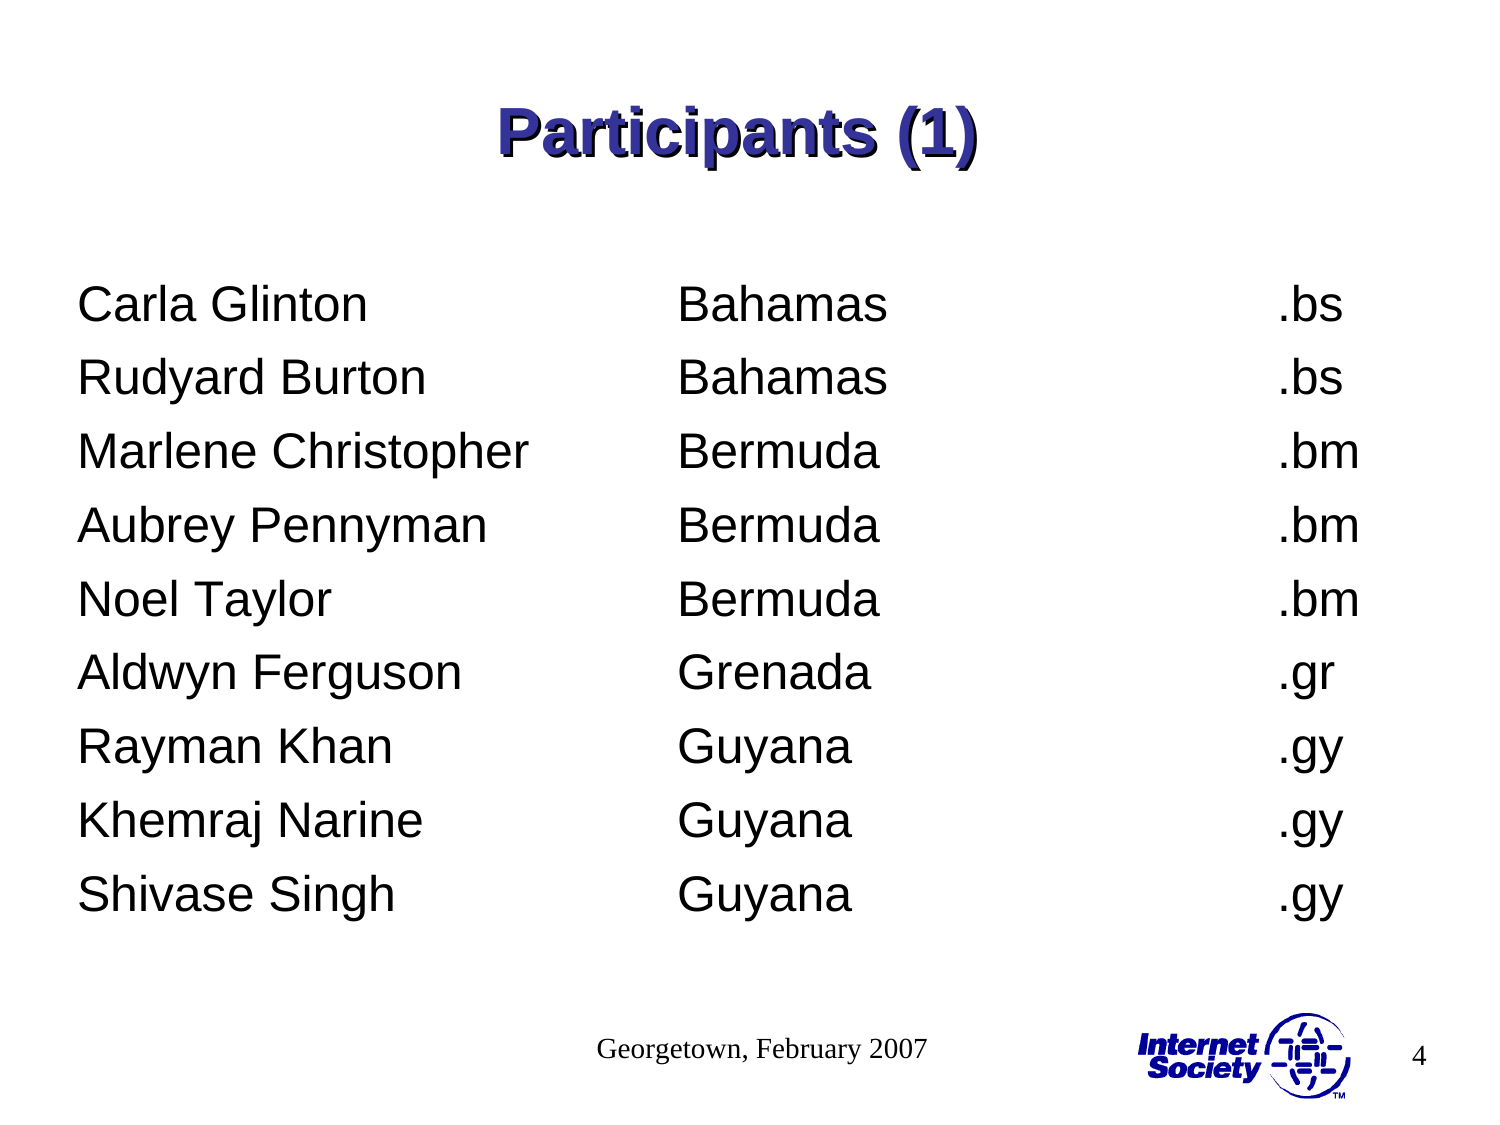

# Participants (1)
Carla Glinton			Bahamas 			.bs
Rudyard Burton		Bahamas			.bs
Marlene Christopher	Bermuda			.bm
Aubrey Pennyman		Bermuda			.bm
Noel Taylor			Bermuda			.bm
Aldwyn Ferguson		Grenada			.gr
Rayman Khan		Guyana			.gy
Khemraj Narine		Guyana			.gy
Shivase Singh		Guyana			.gy